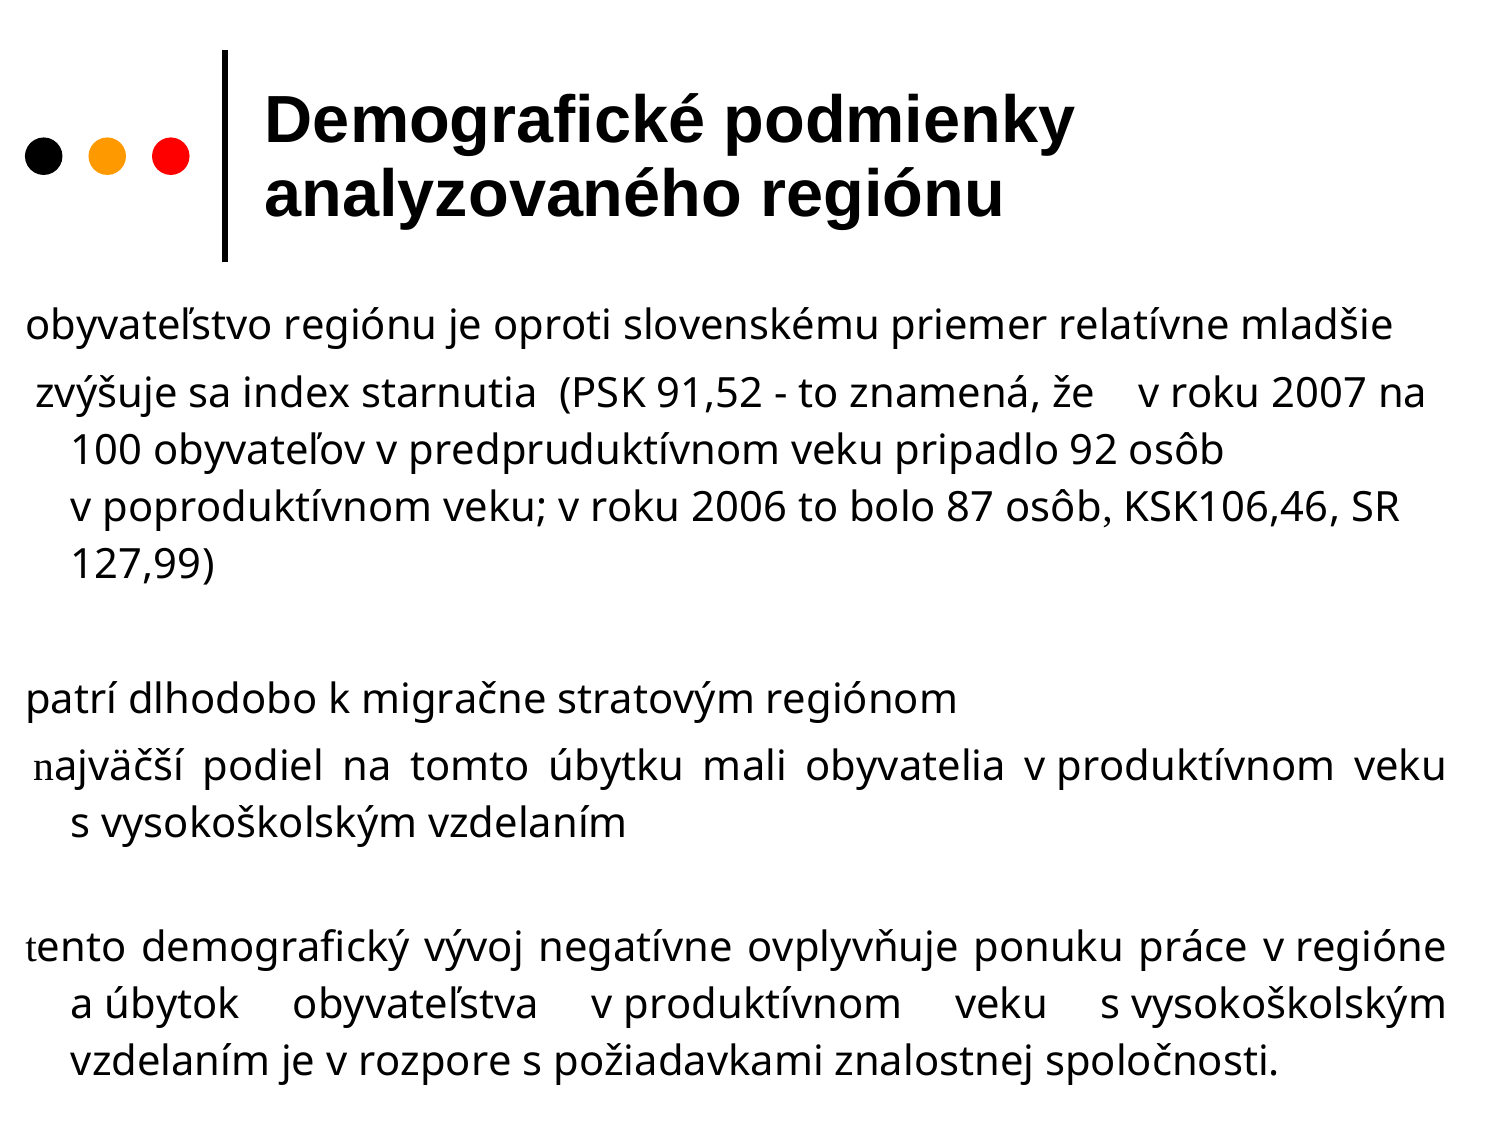

# Demografické podmienky analyzovaného regiónu
 obyvateľstvo regiónu je oproti slovenskému priemer relatívne mladšie
 zvýšuje sa index starnutia (PSK 91,52 - to znamená, že v roku 2007 na 100 obyvateľov v predpruduktívnom veku pripadlo 92 osôb v poproduktívnom veku; v roku 2006 to bolo 87 osôb, KSK106,46, SR 127,99)
 patrí dlhodobo k migračne stratovým regiónom
 najväčší podiel na tomto úbytku mali obyvatelia v produktívnom veku s vysokoškolským vzdelaním
 tento demografický vývoj negatívne ovplyvňuje ponuku práce v regióne a úbytok obyvateľstva v produktívnom veku s vysokoškolským vzdelaním je v rozpore s požiadavkami znalostnej spoločnosti.